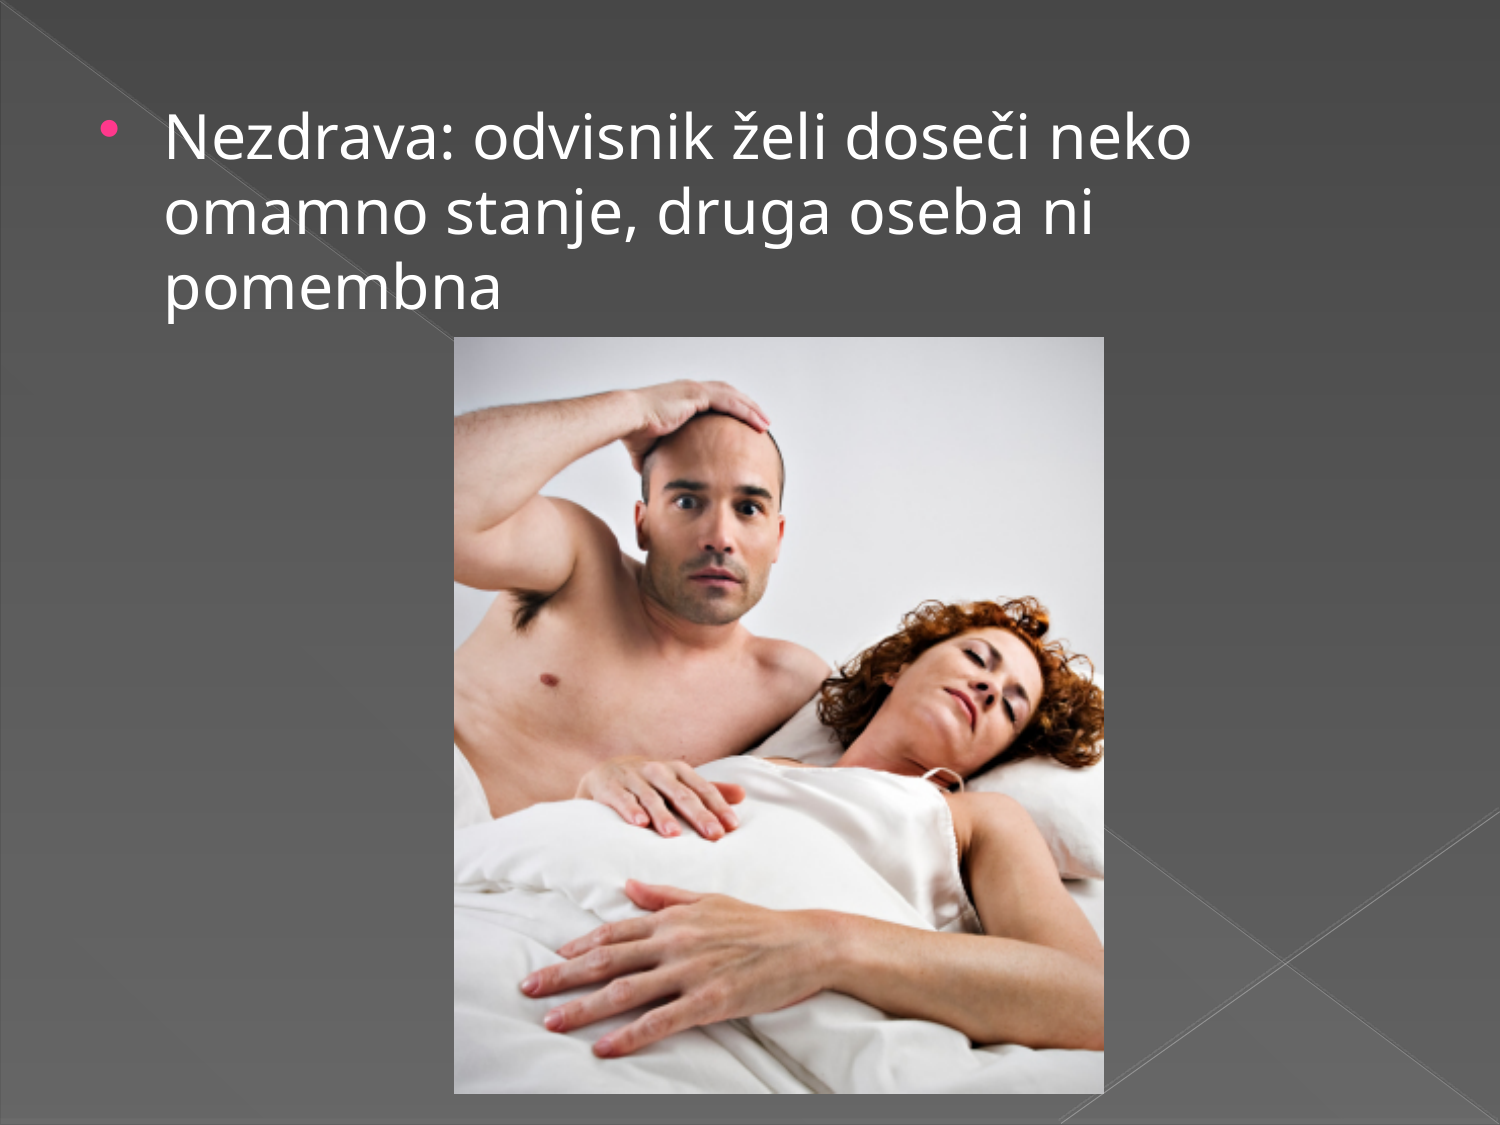

# Nezdrava: odvisnik želi doseči neko omamno stanje, druga oseba ni pomembna